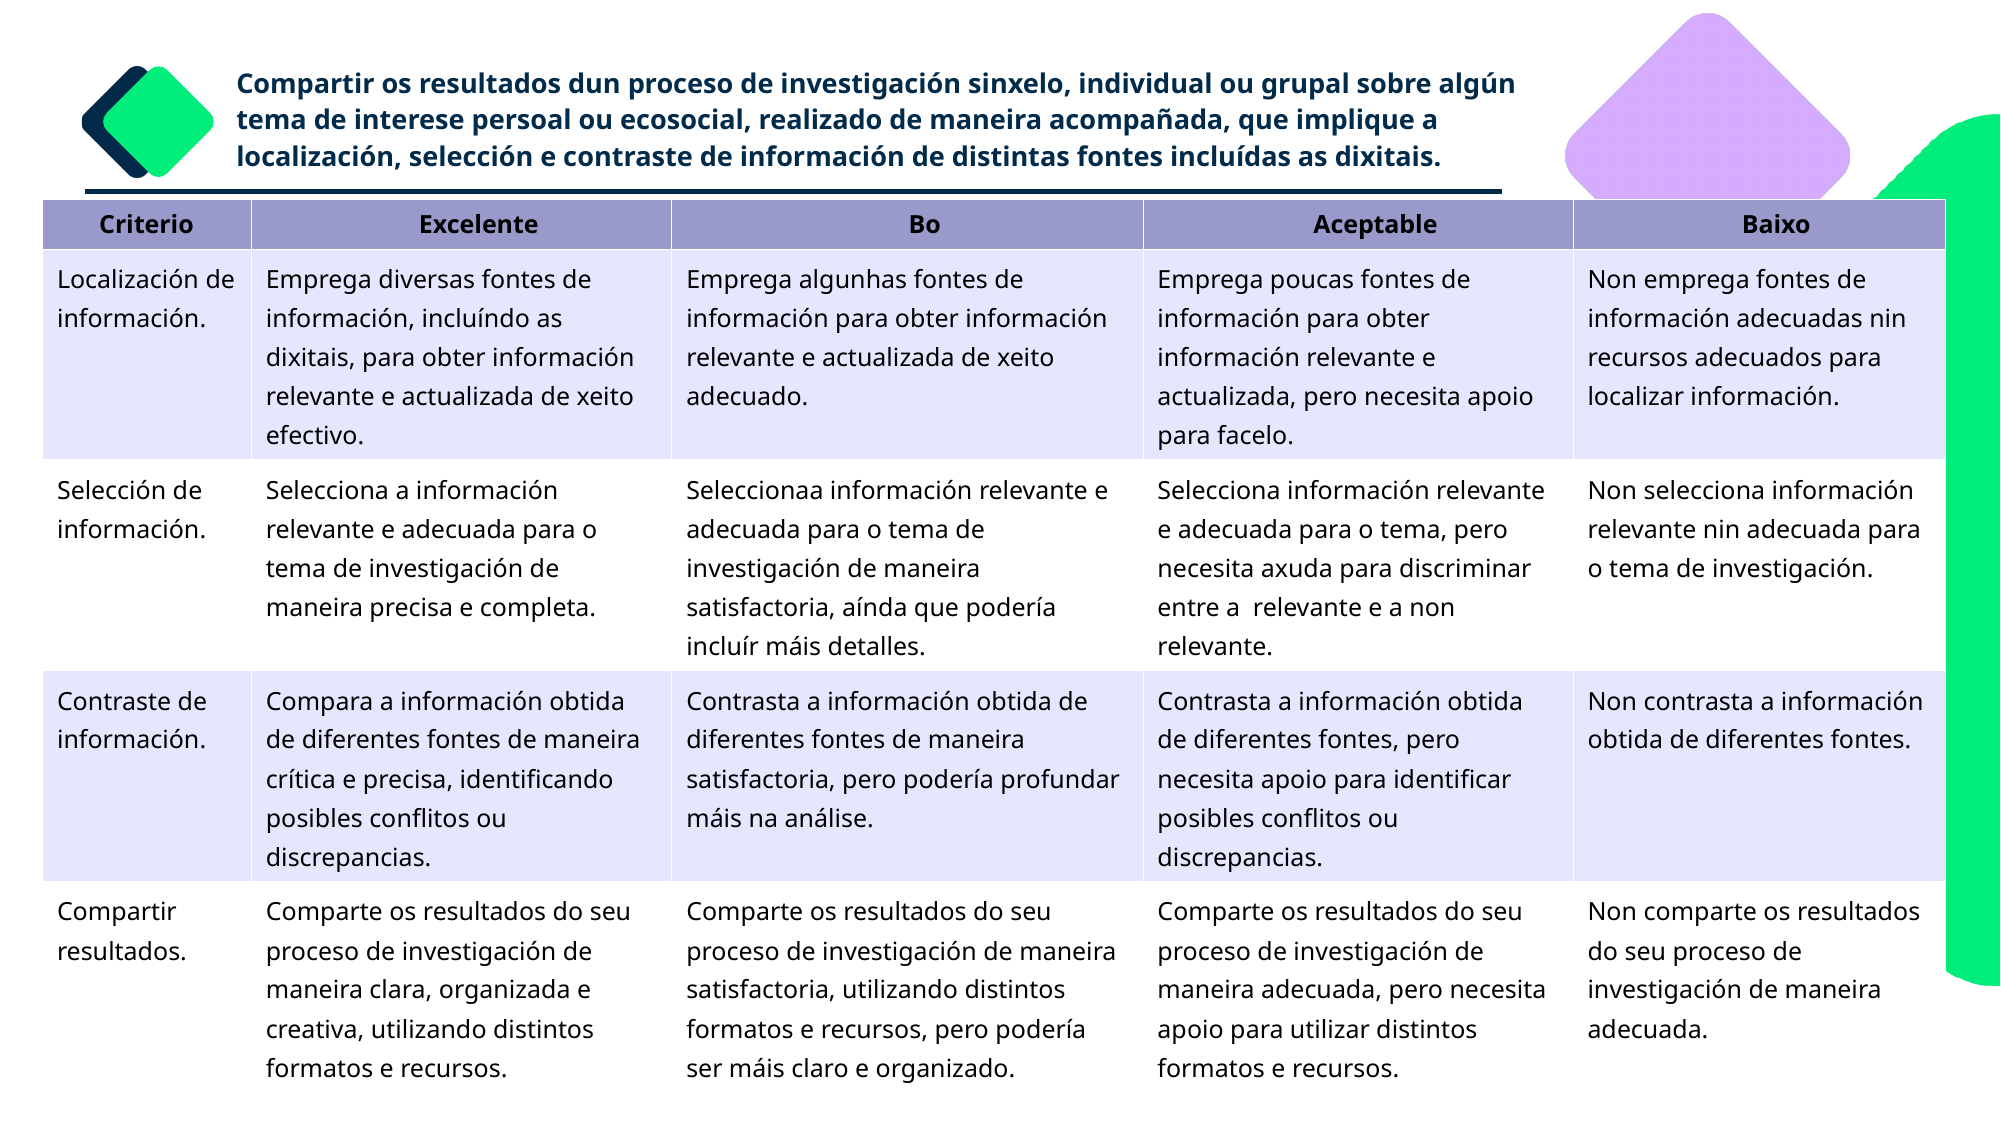

# Compartir os resultados dun proceso de investigación sinxelo, individual ou grupal sobre algún tema de interese persoal ou ecosocial, realizado de maneira acompañada, que implique a localización, selección e contraste de información de distintas fontes incluídas as dixitais.
| Criterio | Excelente | Bo | Aceptable | Baixo |
| --- | --- | --- | --- | --- |
| Localización de información. | Emprega diversas fontes de información, incluíndo as dixitais, para obter información relevante e actualizada de xeito efectivo. | Emprega algunhas fontes de información para obter información relevante e actualizada de xeito adecuado. | Emprega poucas fontes de información para obter información relevante e actualizada, pero necesita apoio para facelo. | Non emprega fontes de información adecuadas nin recursos adecuados para localizar información. |
| Selección de información. | Selecciona a información relevante e adecuada para o tema de investigación de maneira precisa e completa. | Seleccionaa información relevante e adecuada para o tema de investigación de maneira satisfactoria, aínda que podería incluír máis detalles. | Selecciona información relevante e adecuada para o tema, pero necesita axuda para discriminar entre a relevante e a non relevante. | Non selecciona información relevante nin adecuada para o tema de investigación. |
| Contraste de información. | Compara a información obtida de diferentes fontes de maneira crítica e precisa, identificando posibles conflitos ou discrepancias. | Contrasta a información obtida de diferentes fontes de maneira satisfactoria, pero podería profundar máis na análise. | Contrasta a información obtida de diferentes fontes, pero necesita apoio para identificar posibles conflitos ou discrepancias. | Non contrasta a información obtida de diferentes fontes. |
| Compartir resultados. | Comparte os resultados do seu proceso de investigación de maneira clara, organizada e creativa, utilizando distintos formatos e recursos. | Comparte os resultados do seu proceso de investigación de maneira satisfactoria, utilizando distintos formatos e recursos, pero podería ser máis claro e organizado. | Comparte os resultados do seu proceso de investigación de maneira adecuada, pero necesita apoio para utilizar distintos formatos e recursos. | Non comparte os resultados do seu proceso de investigación de maneira adecuada. |